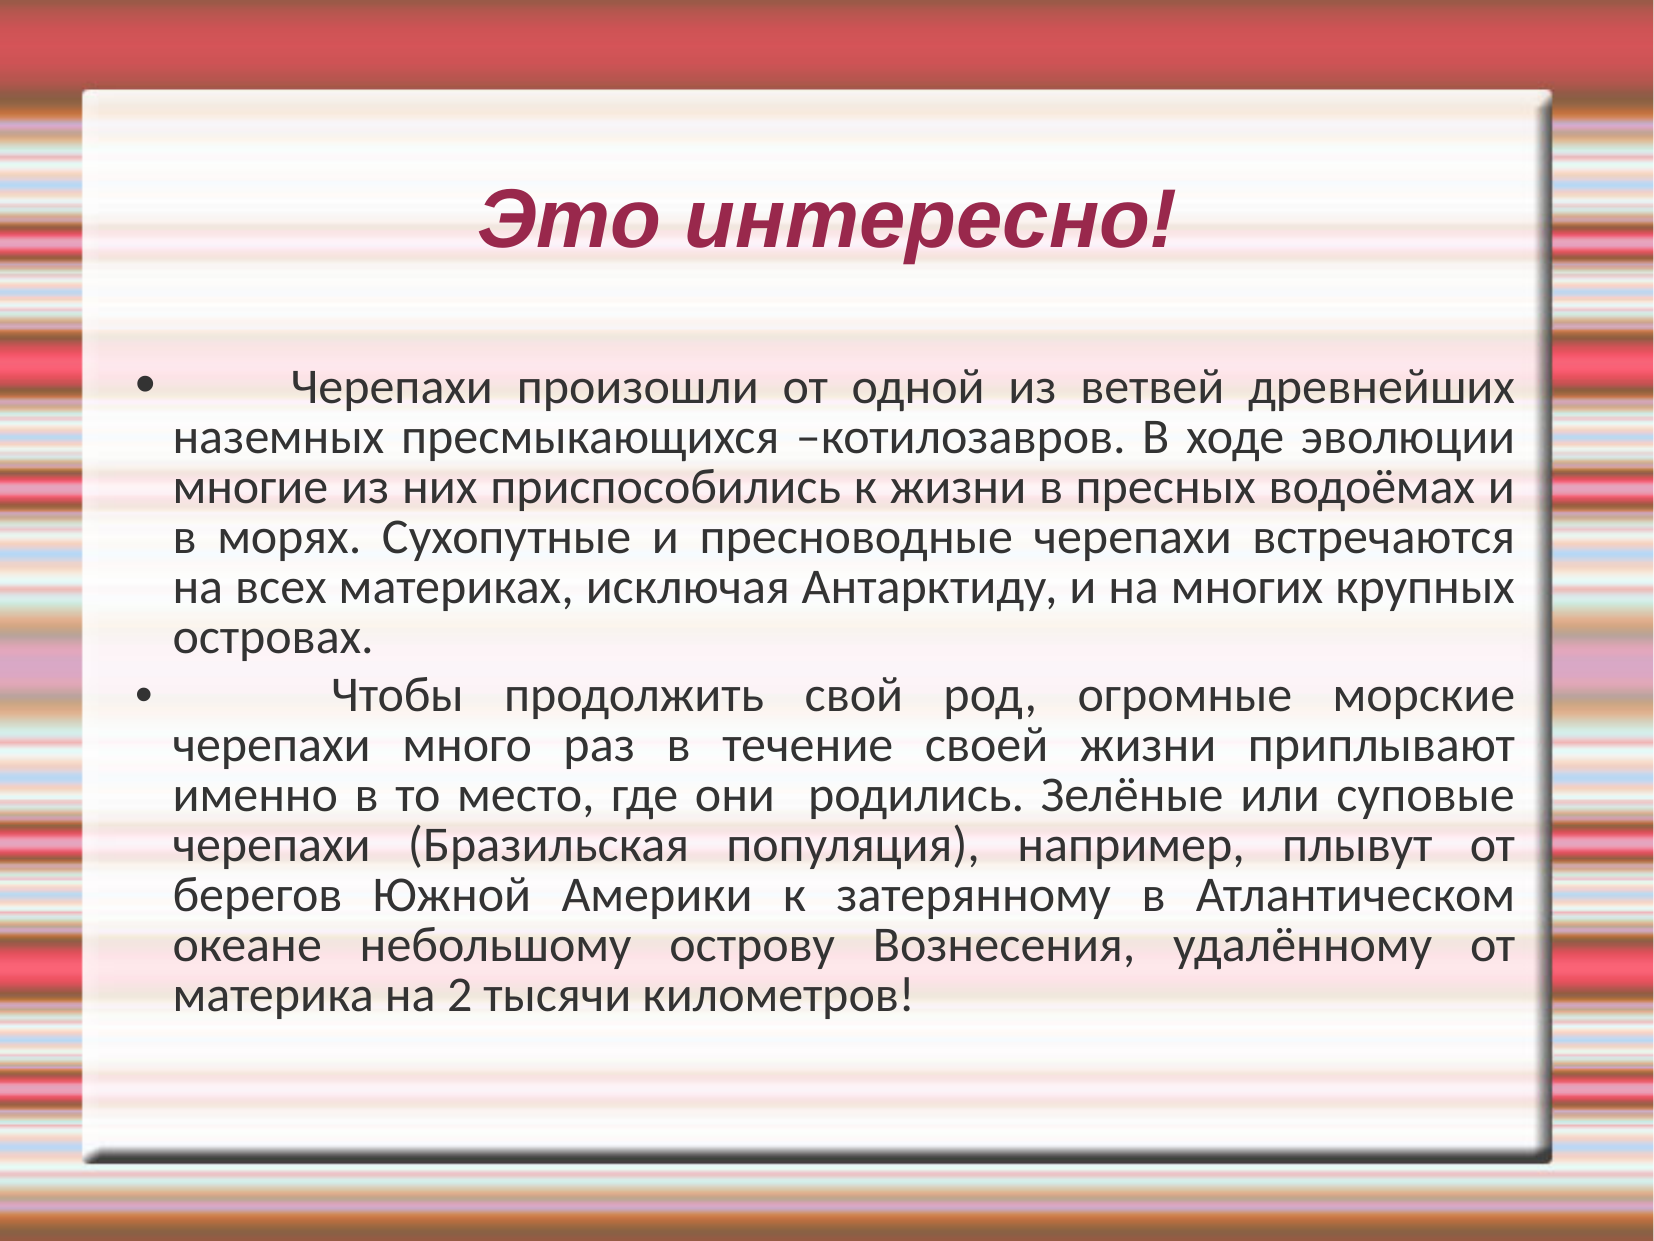

# Это интересно!
•	Черепахи произошли от одной из ветвей древнейших наземных пресмыкающихся –котилозавров. В ходе эволюции многие из них приспособились к жизни в пресных водоёмах и в морях. Сухопутные и пресноводные черепахи встречаются на всех материках, исключая Антарктиду, и на многих крупных островах.
•	 Чтобы продолжить свой род, огромные морские черепахи много раз в течение своей жизни приплывают именно в то место, где они родились. Зелёные или суповые черепахи (Бразильская популяция), например, плывут от берегов Южной Америки к затерянному в Атлантическом океане небольшому острову Вознесения, удалённому от материка на 2 тысячи километров!